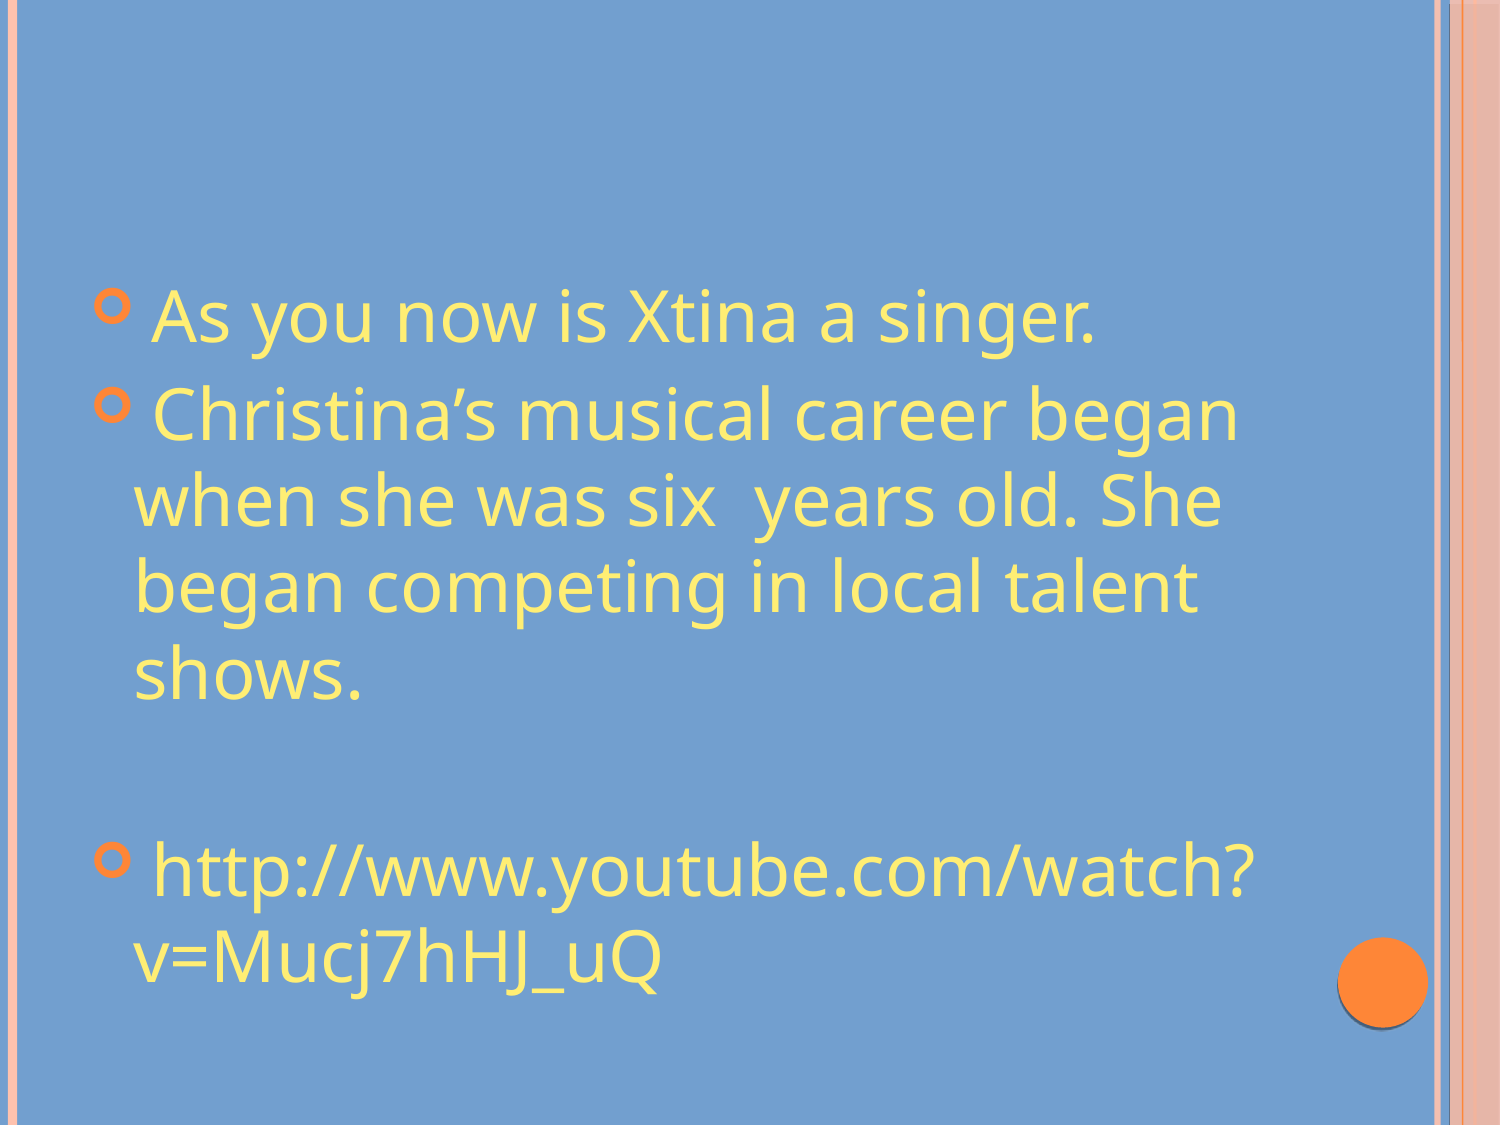

# As you now is Xtina a singer.
 Christina’s musical career began when she was six years old. She began competing in local talent shows.
 http://www.youtube.com/watch?v=Mucj7hHJ_uQ